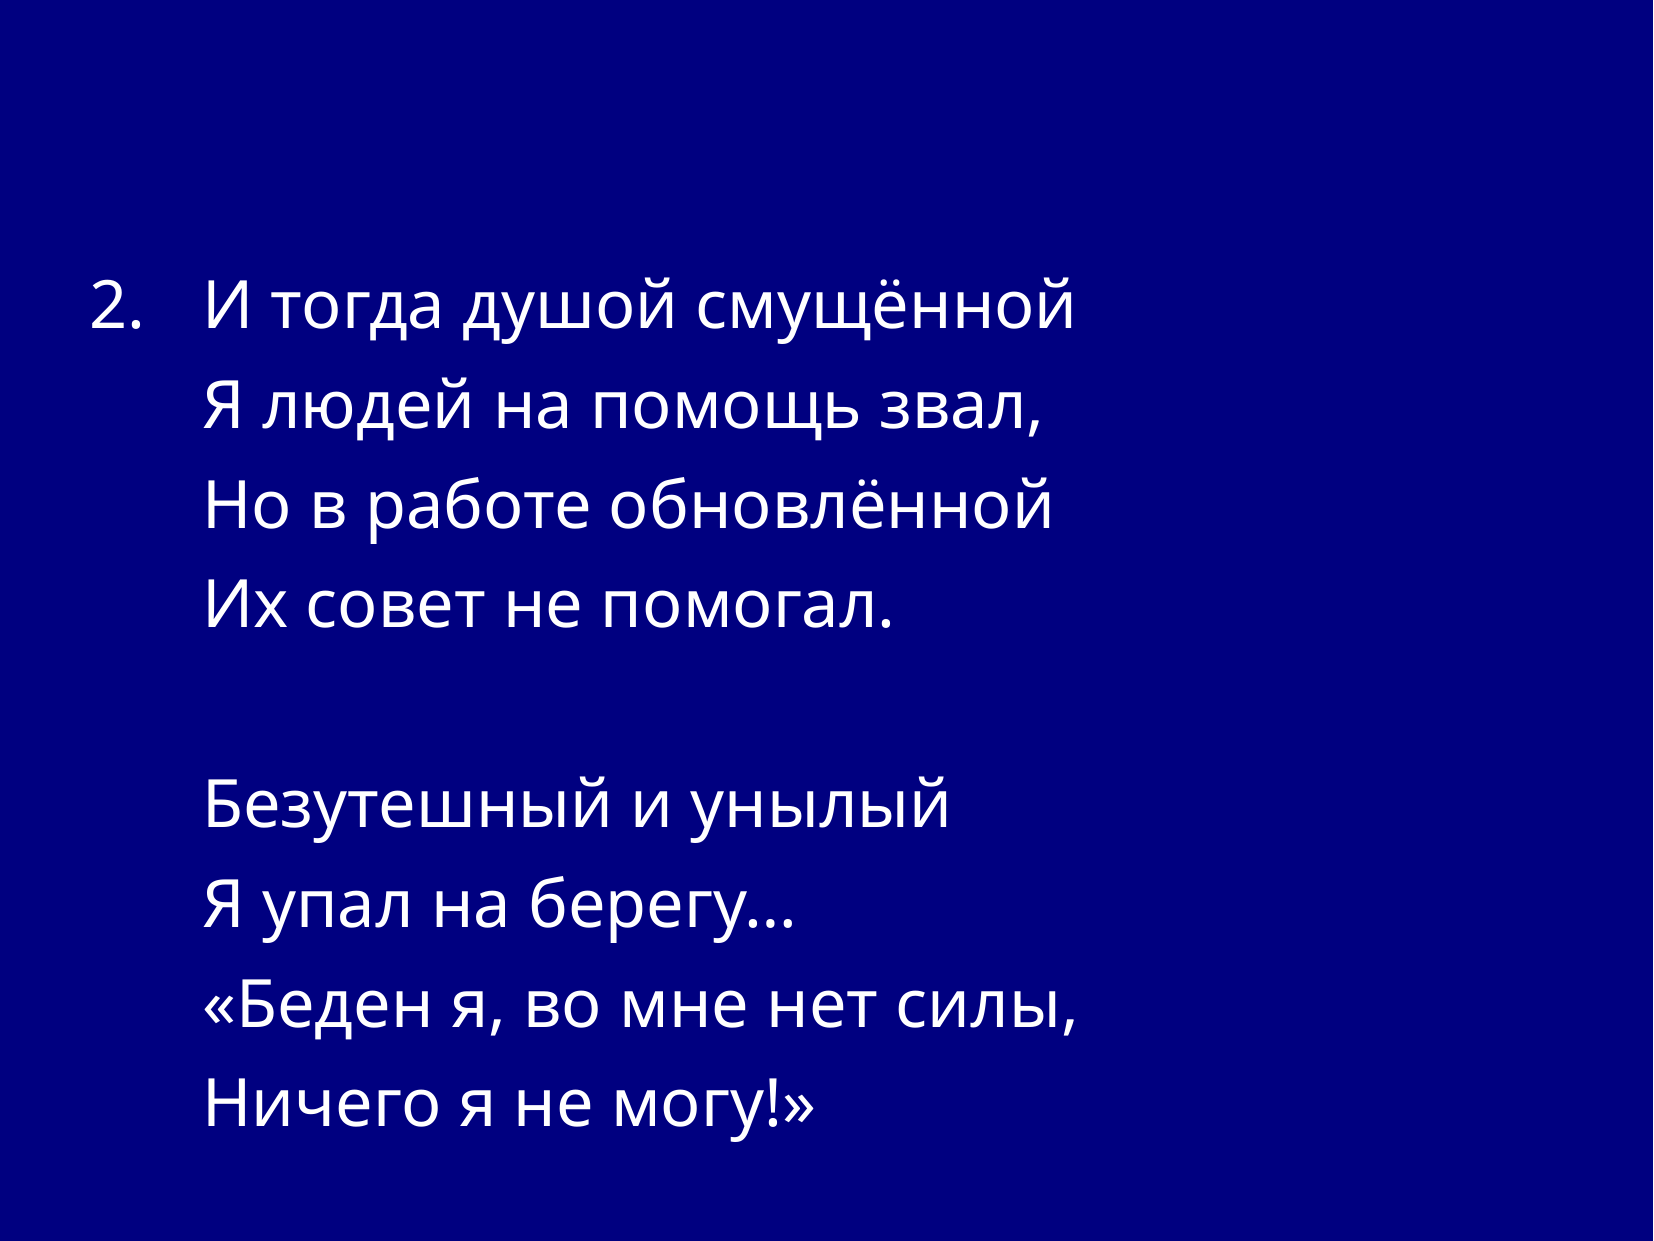

2.	И тогда душой смущённой
	Я людей на помощь звал,
	Но в работе обновлённой
	Их совет не помогал.
	Безутешный и унылый
	Я упал на берегу…
	«Беден я, во мне нет силы,
	Ничего я не могу!»